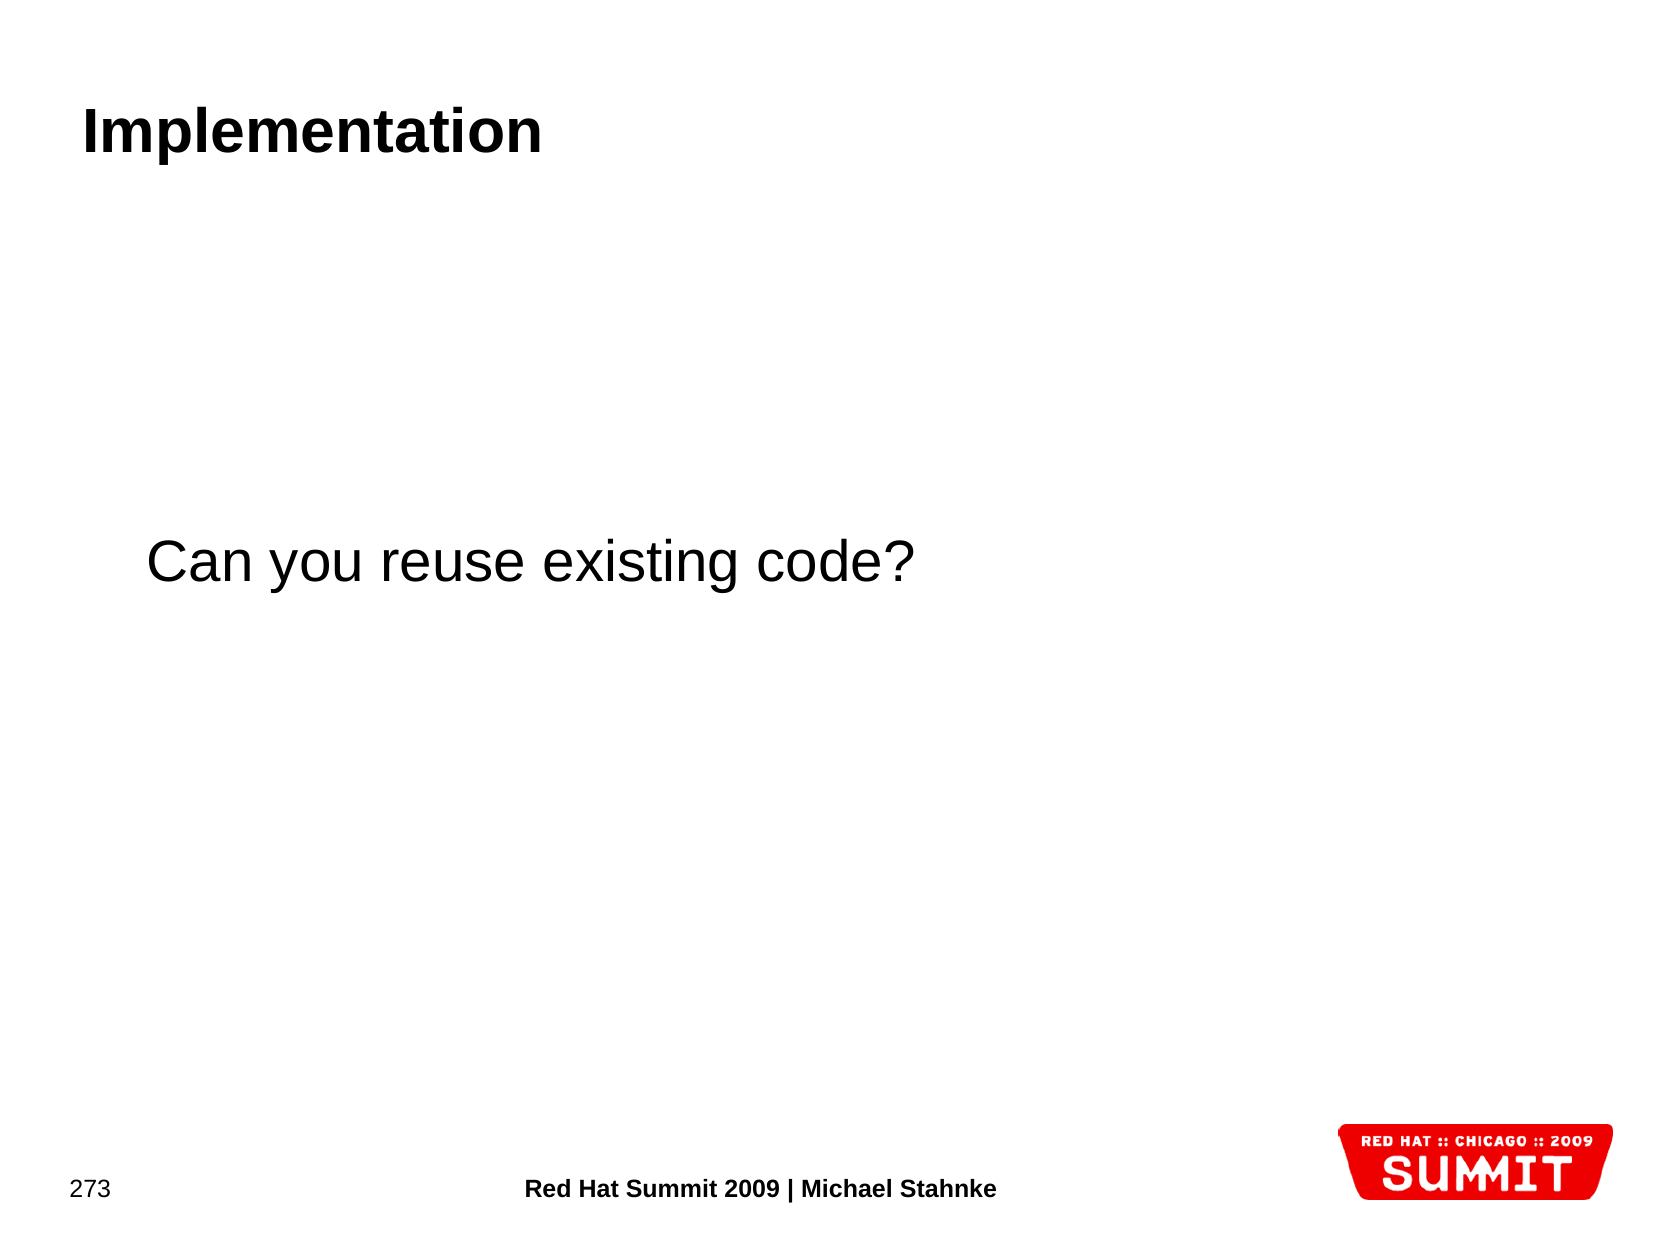

# Implementation
Can you reuse existing code?